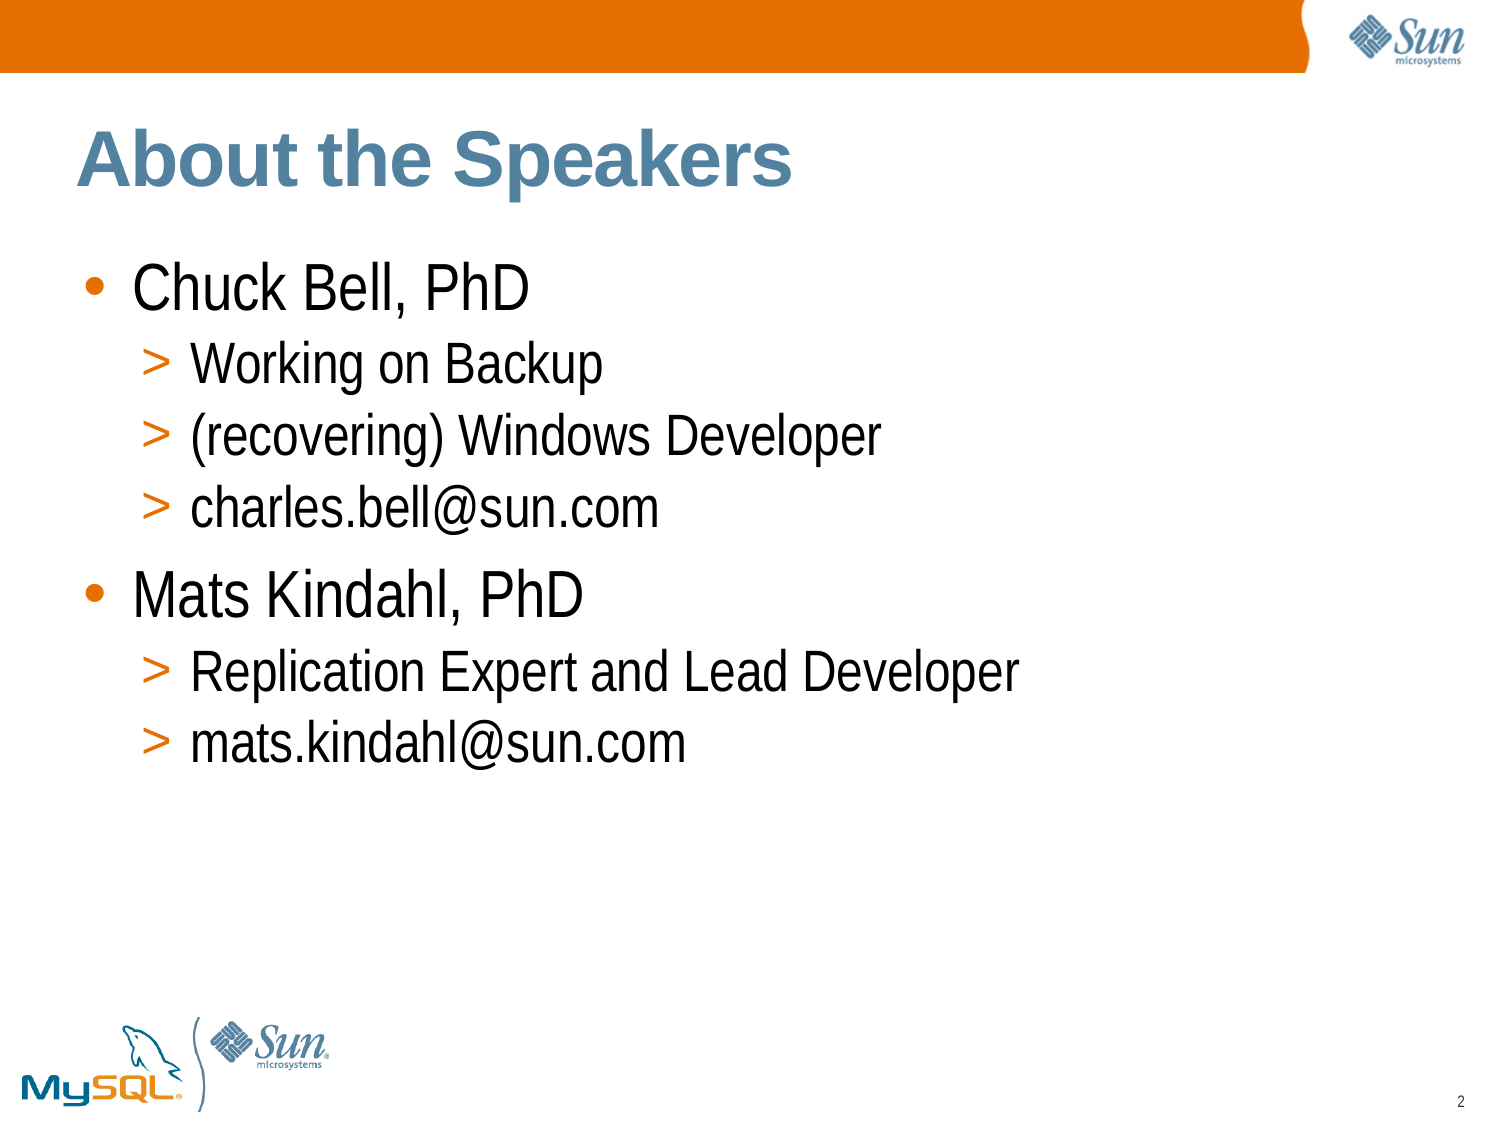

# About the Speakers
Chuck Bell, PhD
Working on Backup
(recovering) Windows Developer
charles.bell@sun.com
Mats Kindahl, PhD
Replication Expert and Lead Developer
mats.kindahl@sun.com